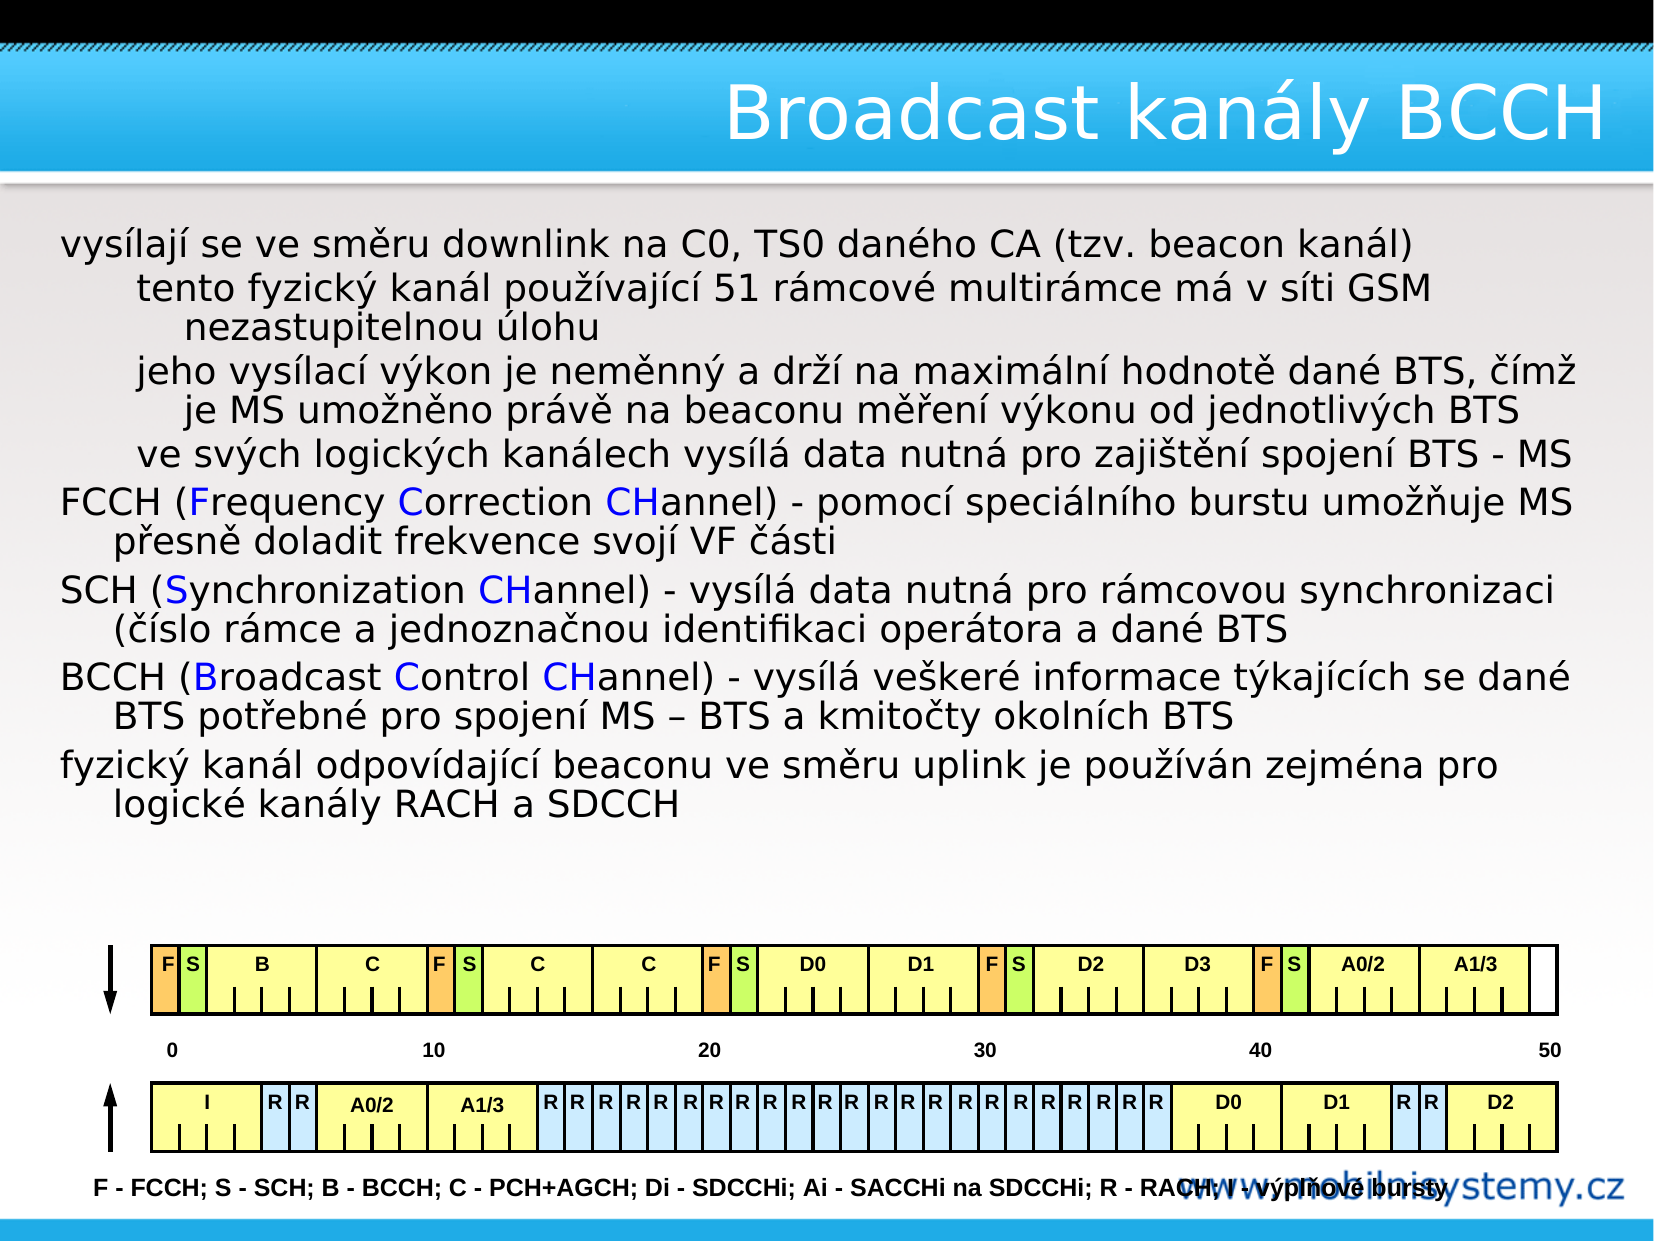

# Broadcast kanály BCCH
vysílají se ve směru downlink na C0, TS0 daného CA (tzv. beacon kanál)
tento fyzický kanál používající 51 rámcové multirámce má v síti GSM nezastupitelnou úlohu
jeho vysílací výkon je neměnný a drží na maximální hodnotě dané BTS, čímž je MS umožněno právě na beaconu měření výkonu od jednotlivých BTS
ve svých logických kanálech vysílá data nutná pro zajištění spojení BTS - MS
FCCH (Frequency Correction CHannel) - pomocí speciálního burstu umožňuje MS přesně doladit frekvence svojí VF části
SCH (Synchronization CHannel) - vysílá data nutná pro rámcovou synchronizaci (číslo rámce a jednoznačnou identifikaci operátora a dané BTS
BCCH (Broadcast Control CHannel) - vysílá veškeré informace týkajících se dané BTS potřebné pro spojení MS – BTS a kmitočty okolních BTS
fyzický kanál odpovídající beaconu ve směru uplink je používán zejména pro logické kanály RACH a SDCCH
F
S
B
C
F
S
C
C
F
S
D0
D1
F
S
D2
D3
F
S
A0/2
A1/3
0
10
20
30
40
50
I
R
R
R
R
R
R
R
R
R
R
R
R
R
R
R
R
R
R
R
R
R
R
R
R
R
D0
D1
R
R
D2
A0/2
A1/3
F - FCCH; S - SCH; B - BCCH; C - PCH+AGCH; Di - SDCCHi; Ai - SACCHi na SDCCHi; R - RACH; I - výplňové bursty